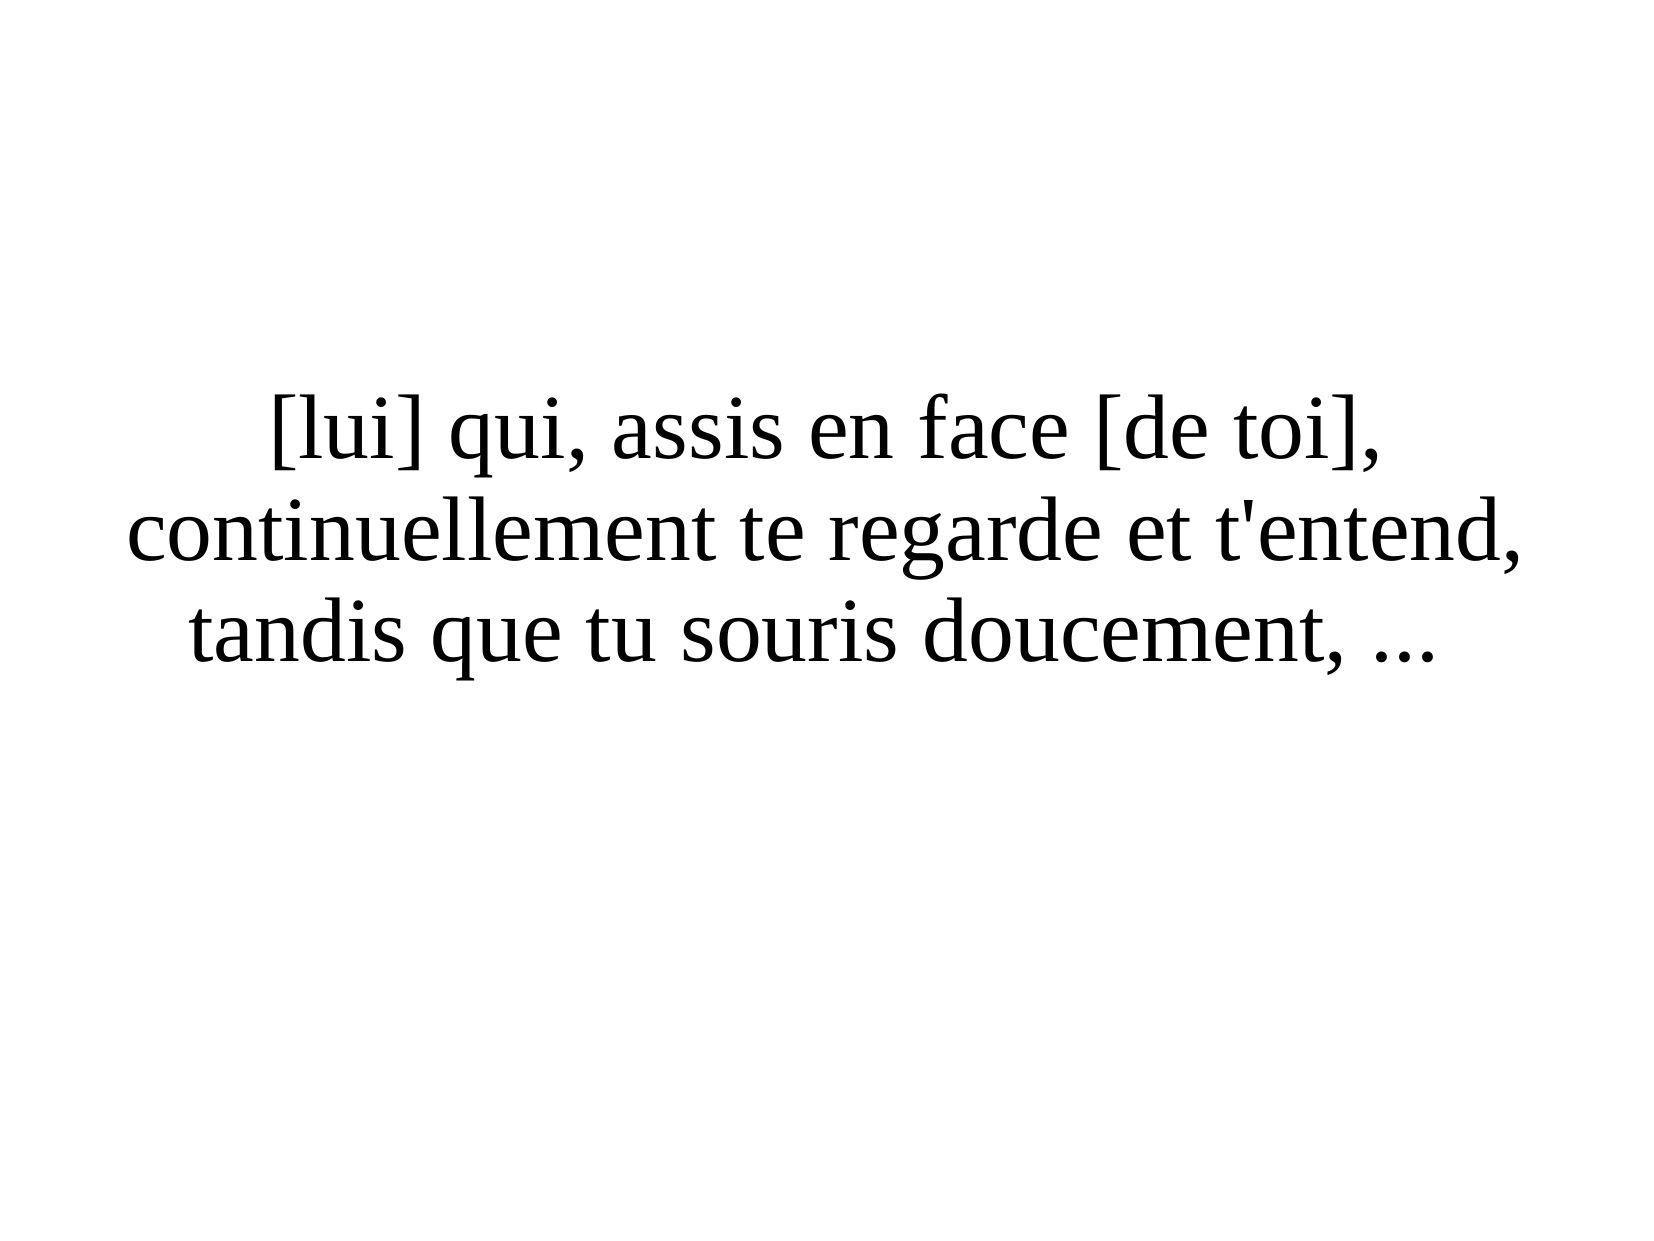

# [lui] qui, assis en face [de toi], continuellement te regarde et t'entend,
tandis que tu souris doucement, ...